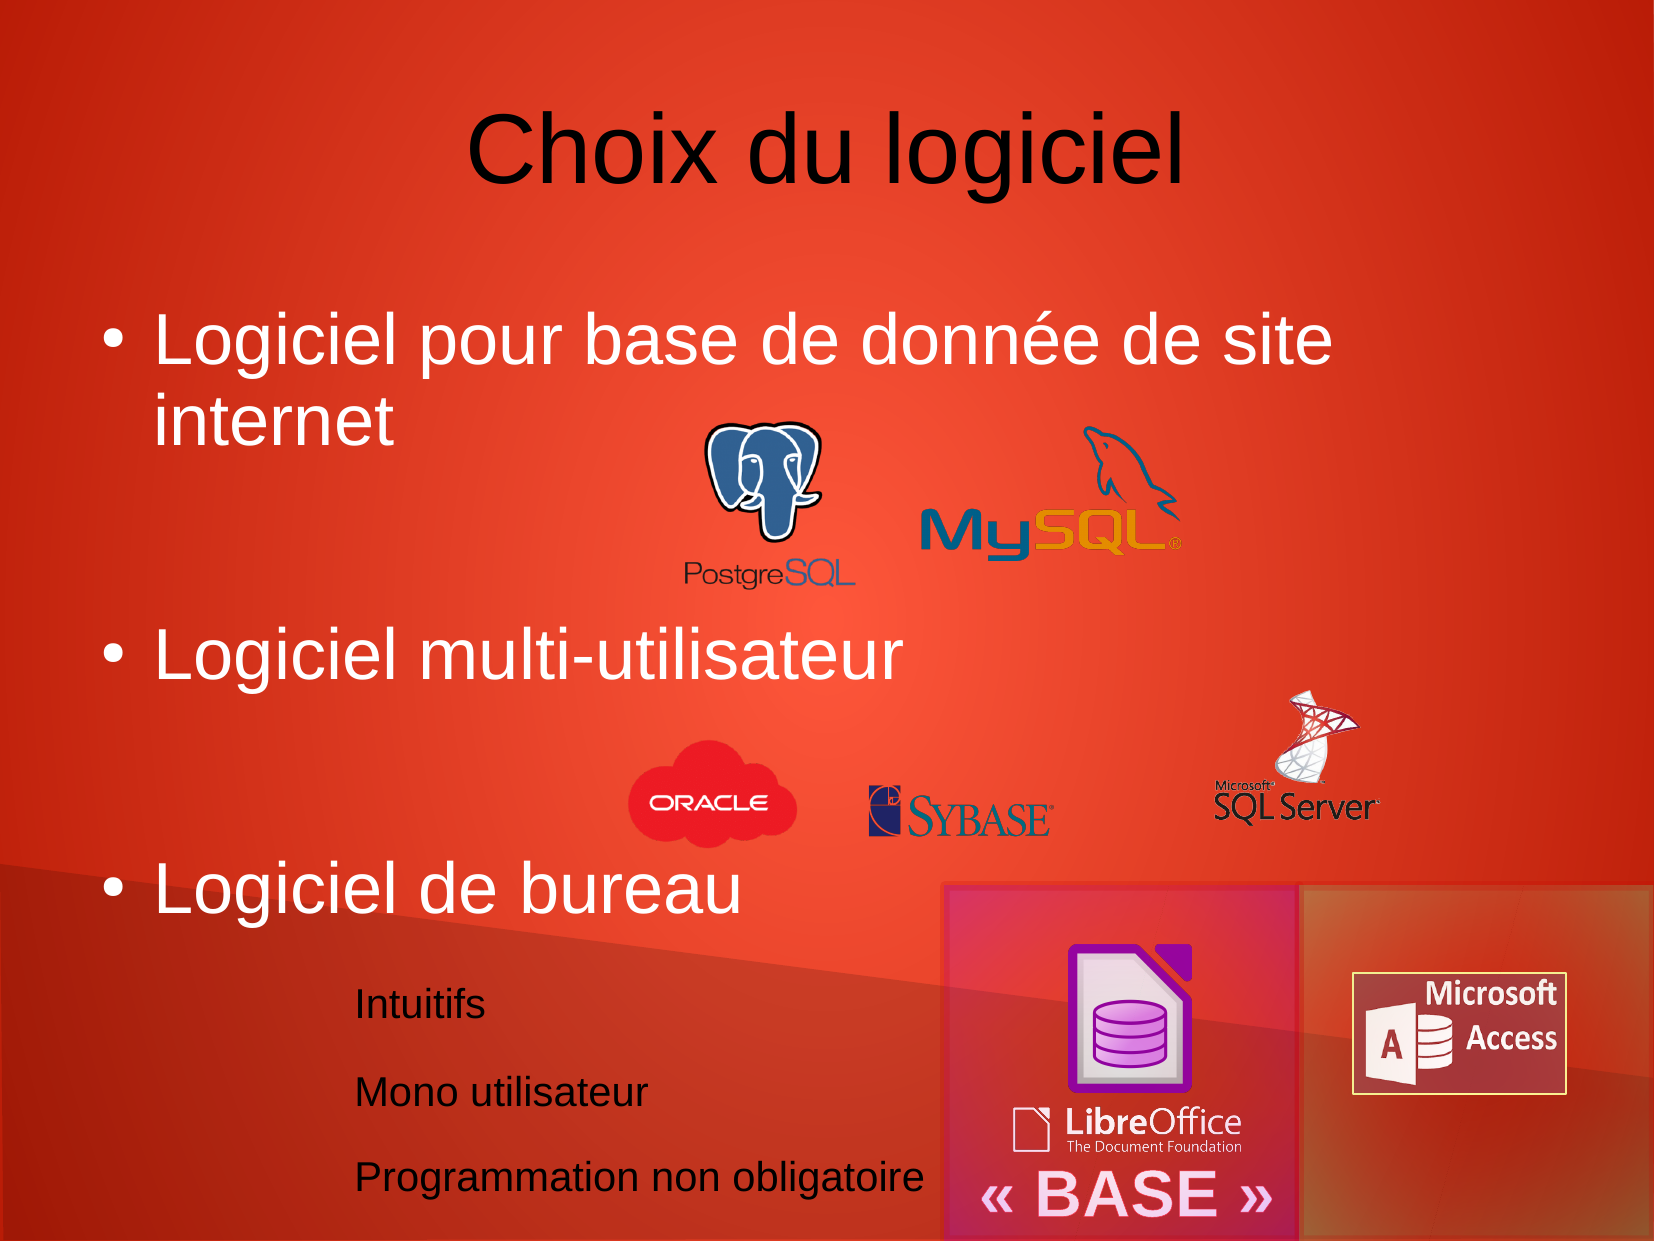

# Choix du logiciel
Logiciel pour base de donnée de site internet
Logiciel multi-utilisateur
Logiciel de bureau
Intuitifs
Mono utilisateur
Programmation non obligatoire
« BASE »